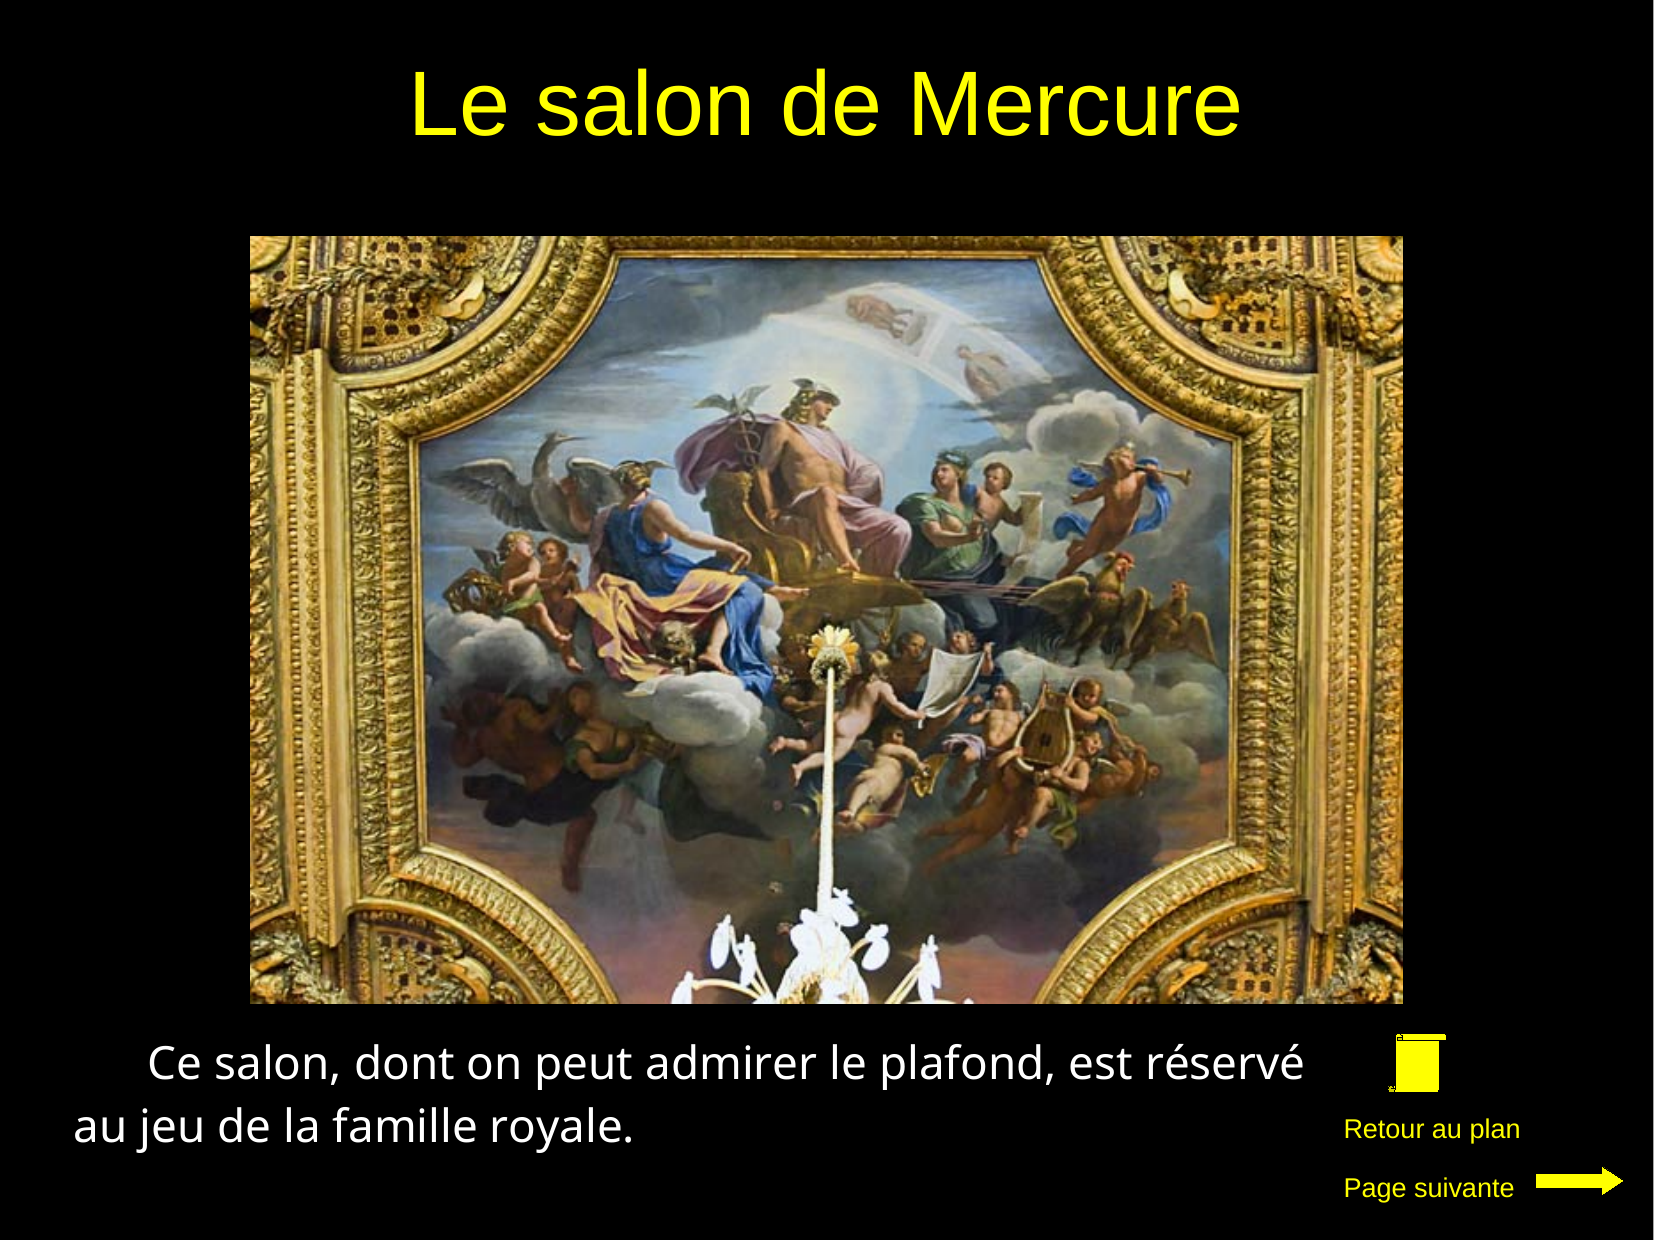

# Le salon de Mercure
	Ce salon, dont on peut admirer le plafond, est réservé au jeu de la famille royale.
Retour au plan
Page suivante